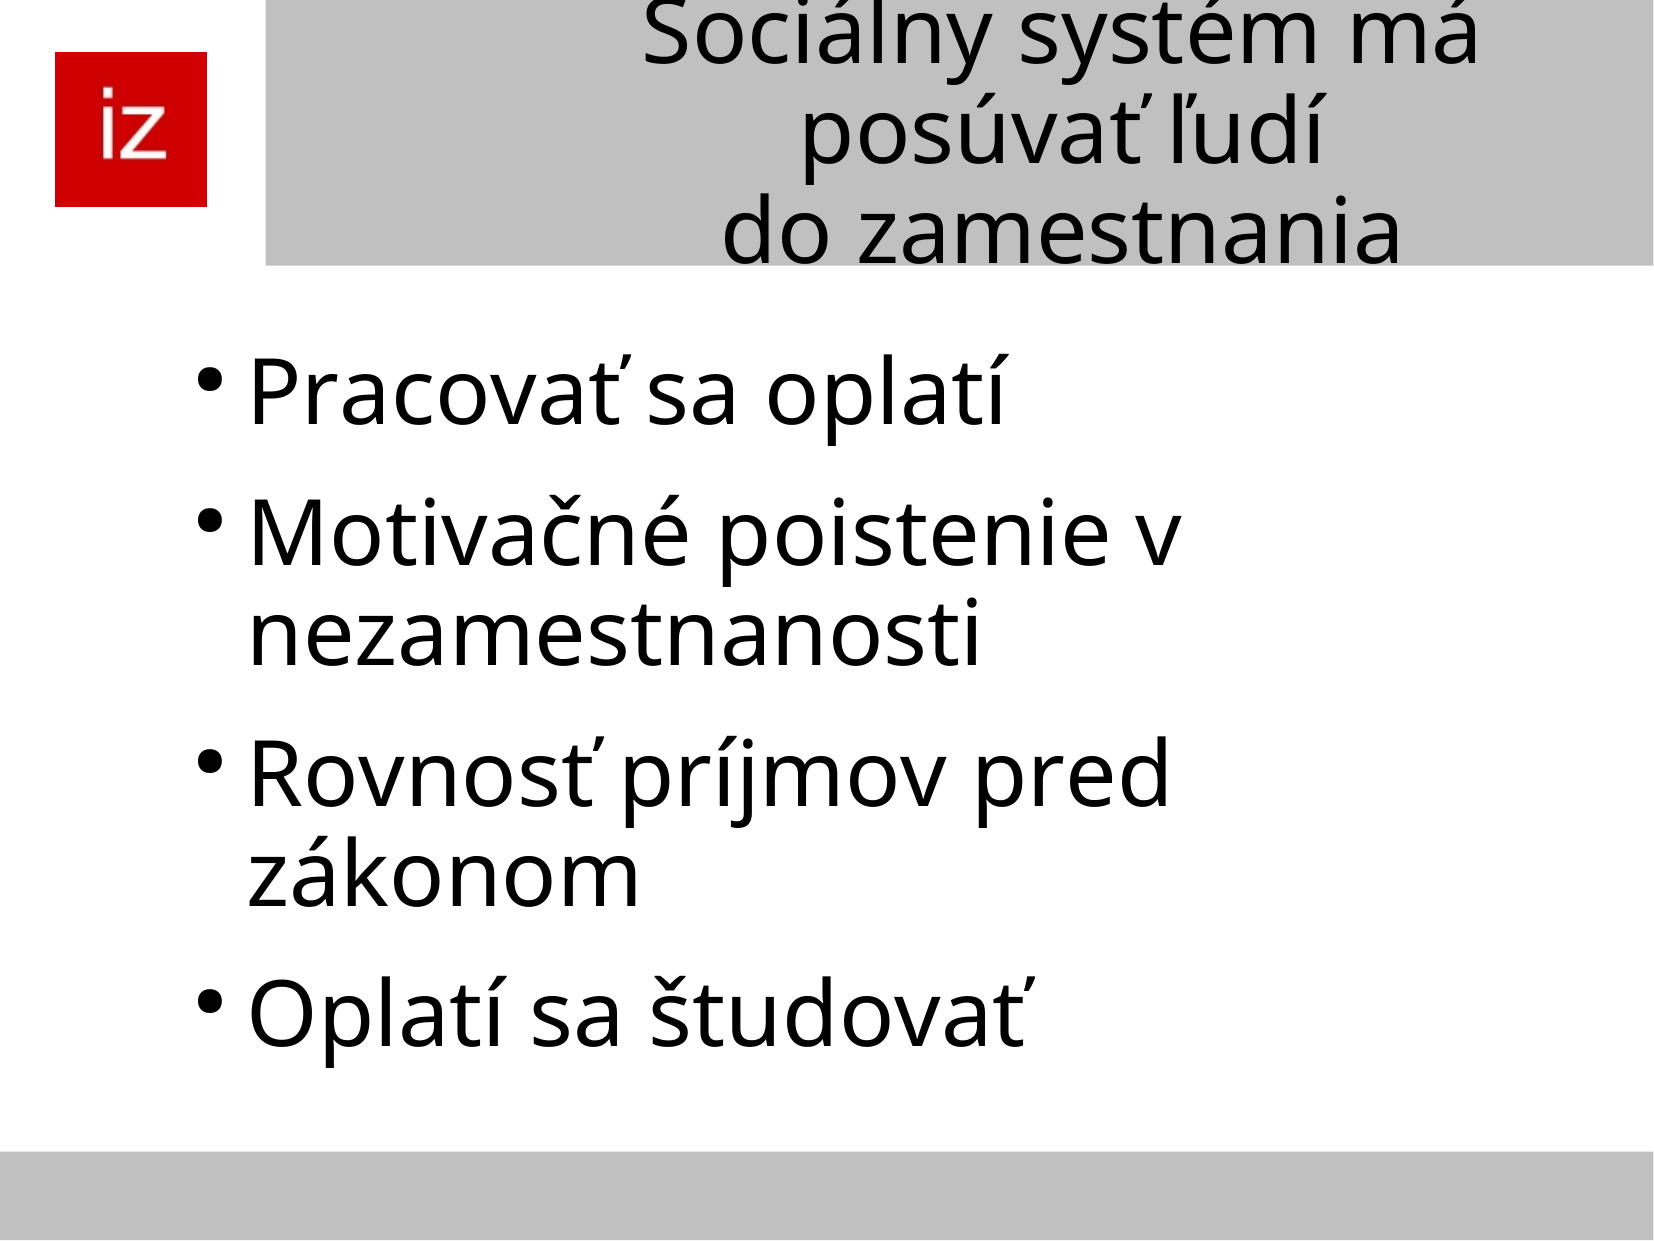

# Sociálny systém má posúvať ľudí do zamestnania
Pracovať sa oplatí
Motivačné poistenie v nezamestnanosti
Rovnosť príjmov pred zákonom
Oplatí sa študovať